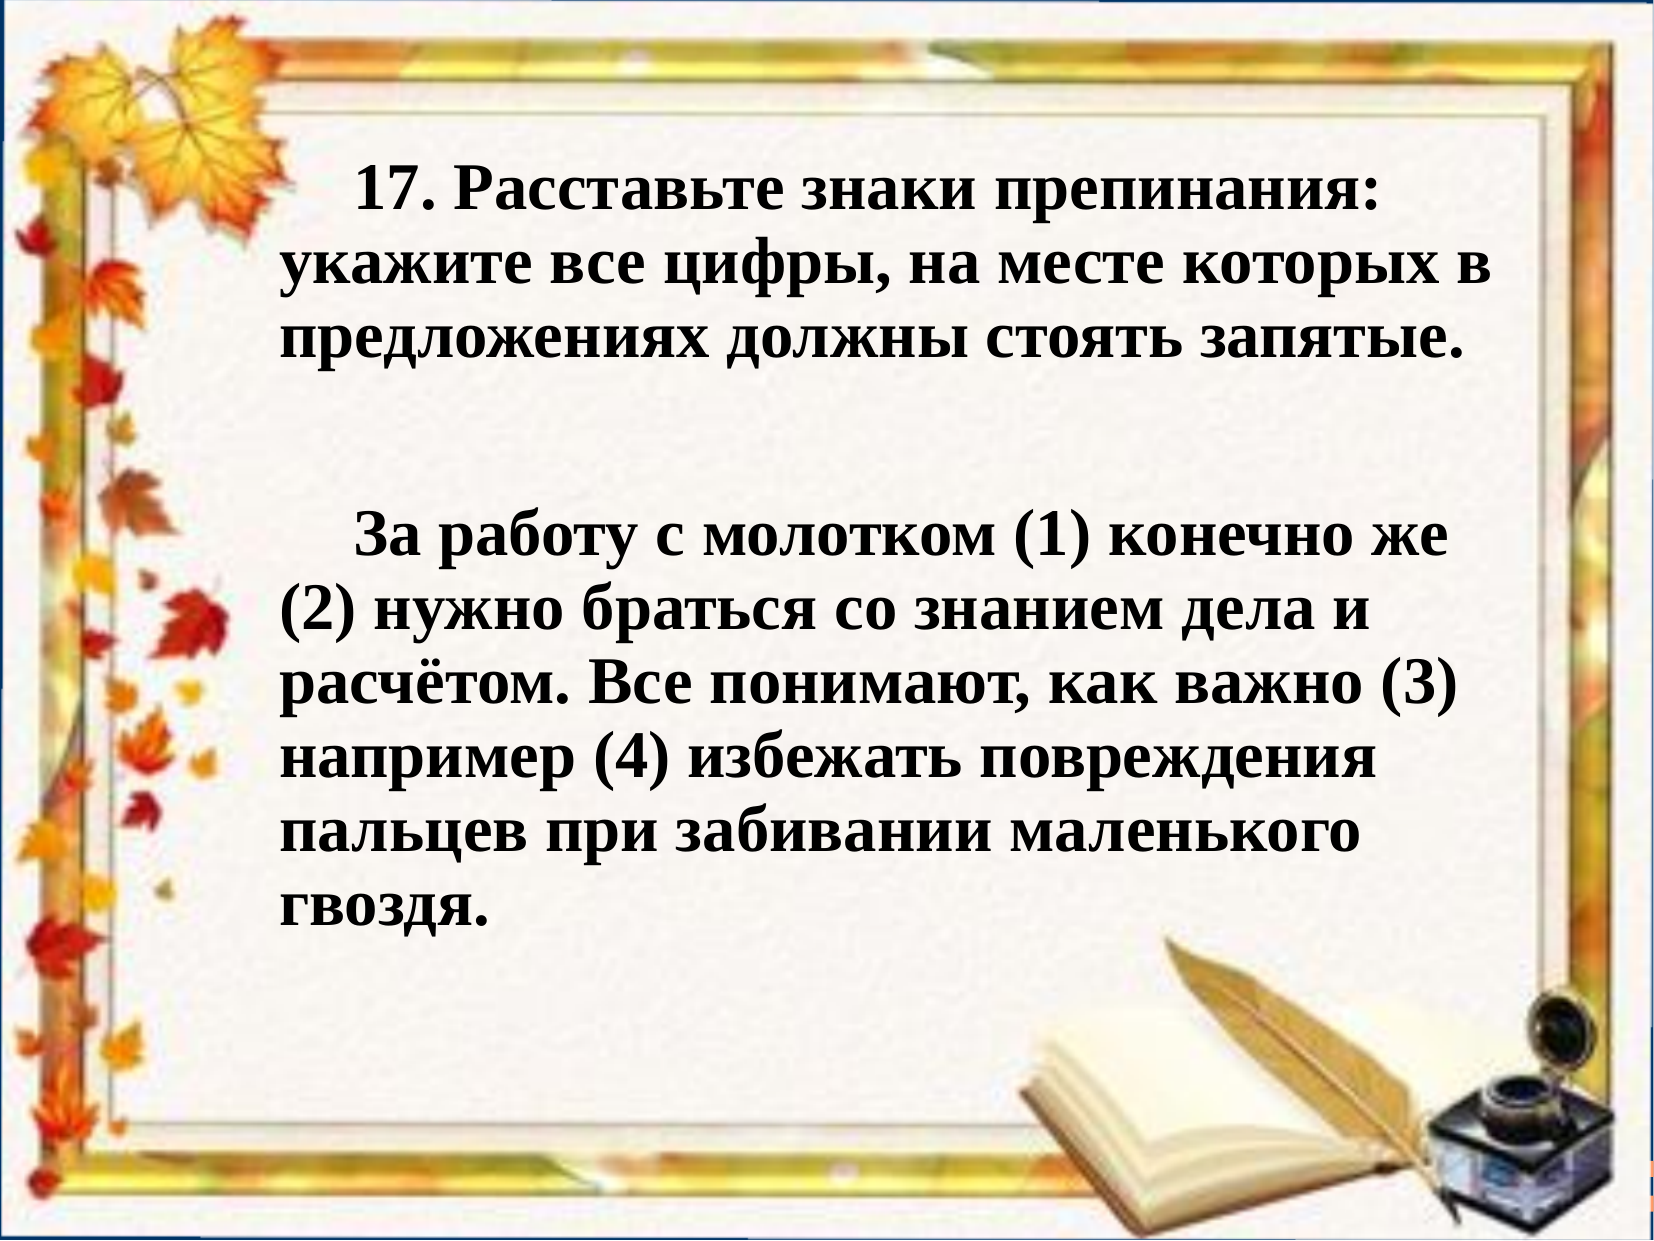

#
	17. Расставьте знаки препинания: укажите все цифры, на месте которых в предложениях должны стоять запятые.
	За работу с молотком (1) конечно же (2) нужно браться со знанием дела и расчётом. Все понимают, как важно (3) например (4) избежать повреждения пальцев при забивании маленького гвоздя.